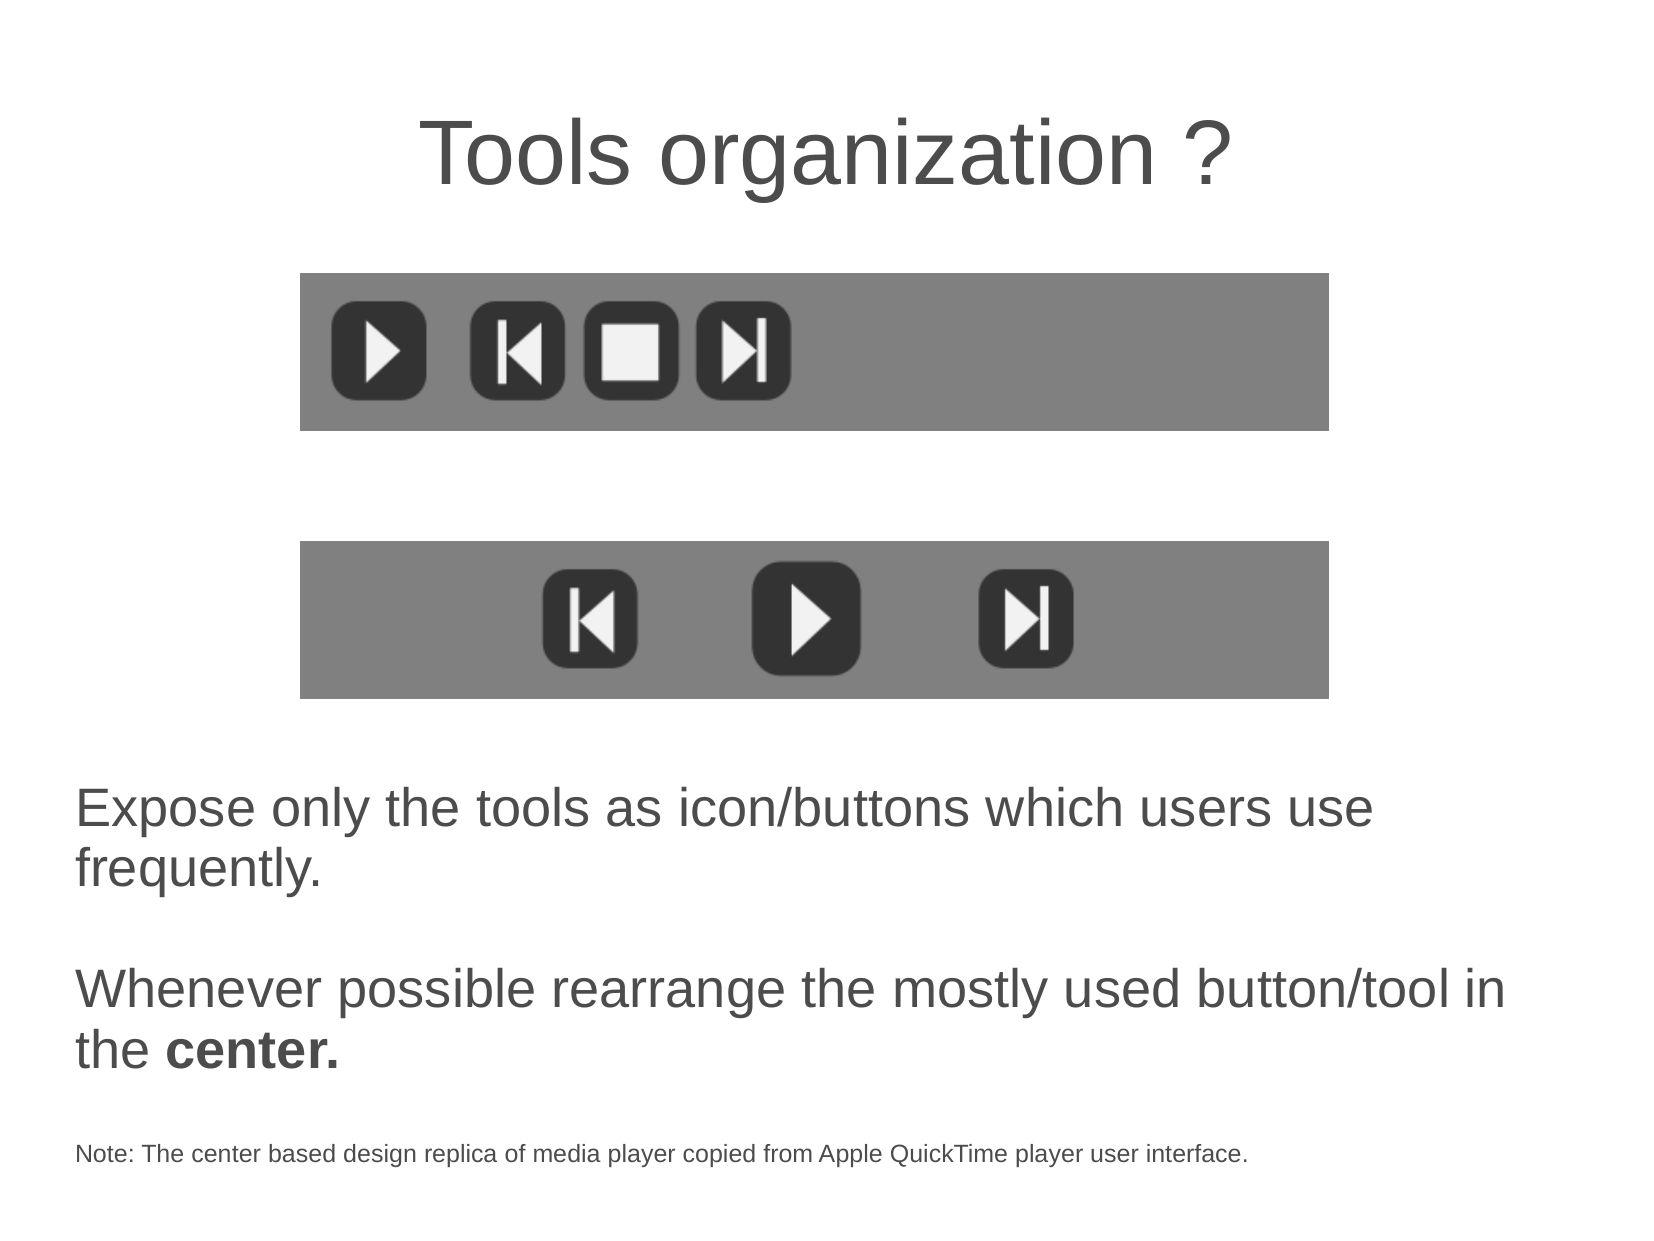

Tools organization ?
# Expose only the tools as icon/buttons which users use frequently.
Whenever possible rearrange the mostly used button/tool in the center.
Note: The center based design replica of media player copied from Apple QuickTime player user interface.